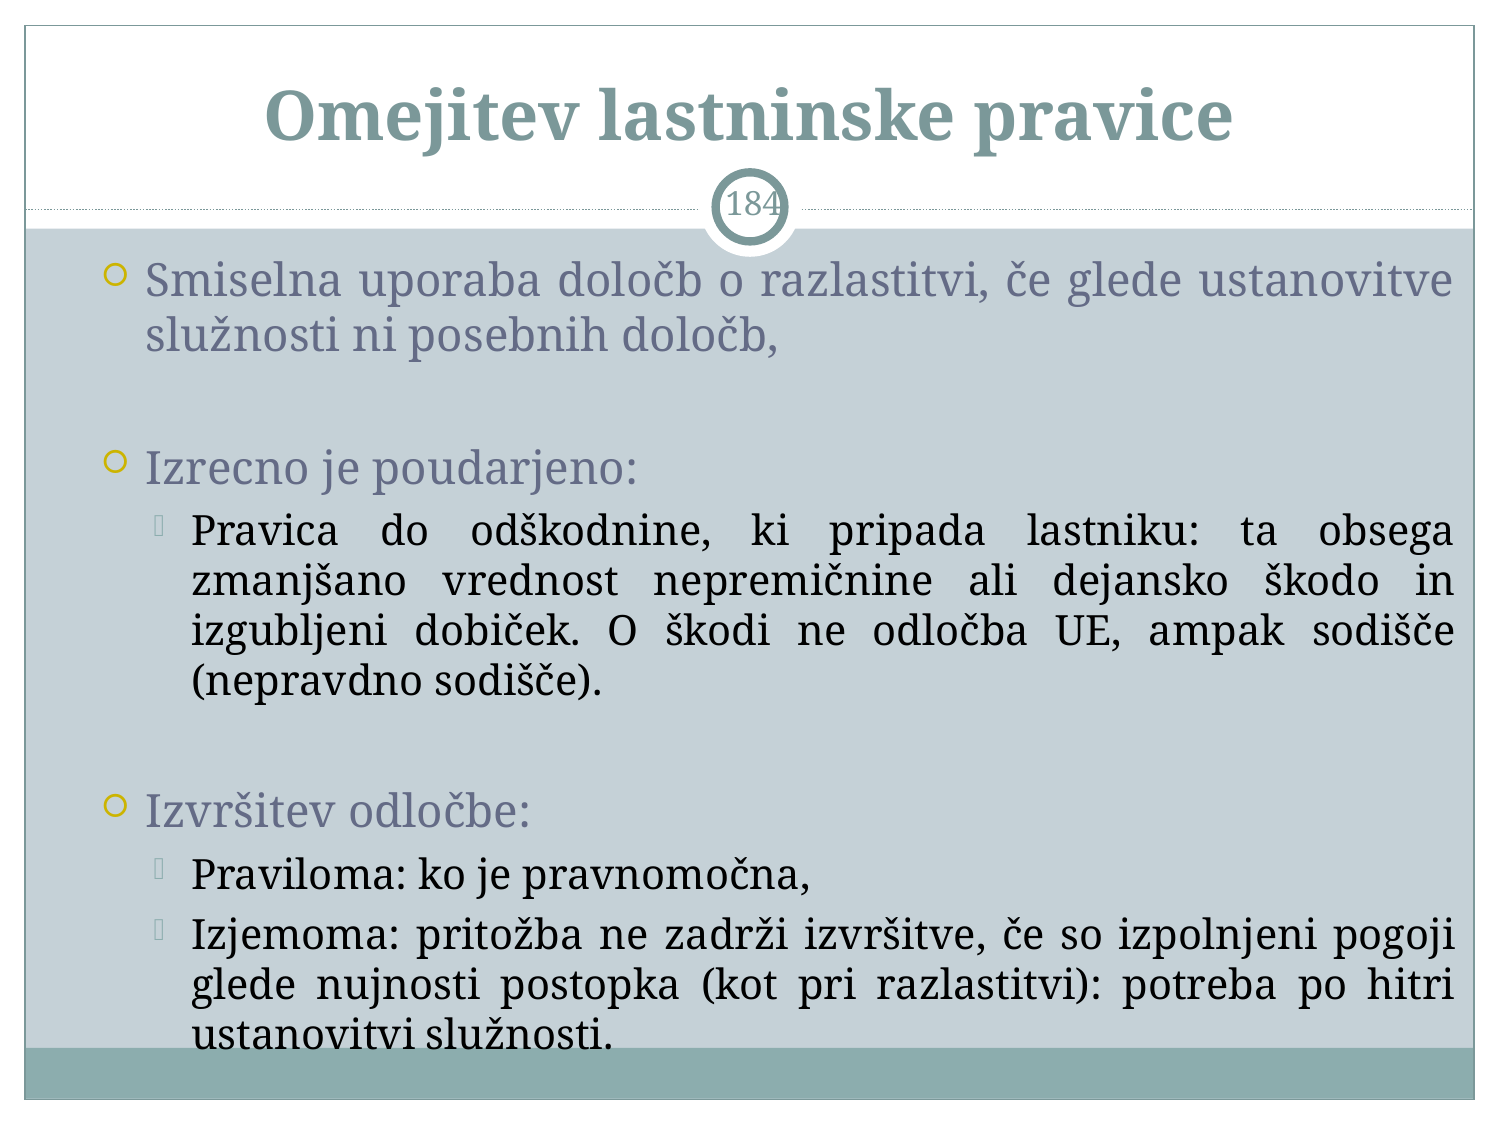

# Omejitev lastninske pravice
Smiselna uporaba določb o razlastitvi, če glede ustanovitve služnosti ni posebnih določb,
Izrecno je poudarjeno:
Pravica do odškodnine, ki pripada lastniku: ta obsega zmanjšano vrednost nepremičnine ali dejansko škodo in izgubljeni dobiček. O škodi ne odločba UE, ampak sodišče (nepravdno sodišče).
Izvršitev odločbe:
Praviloma: ko je pravnomočna,
Izjemoma: pritožba ne zadrži izvršitve, če so izpolnjeni pogoji glede nujnosti postopka (kot pri razlastitvi): potreba po hitri ustanovitvi služnosti.